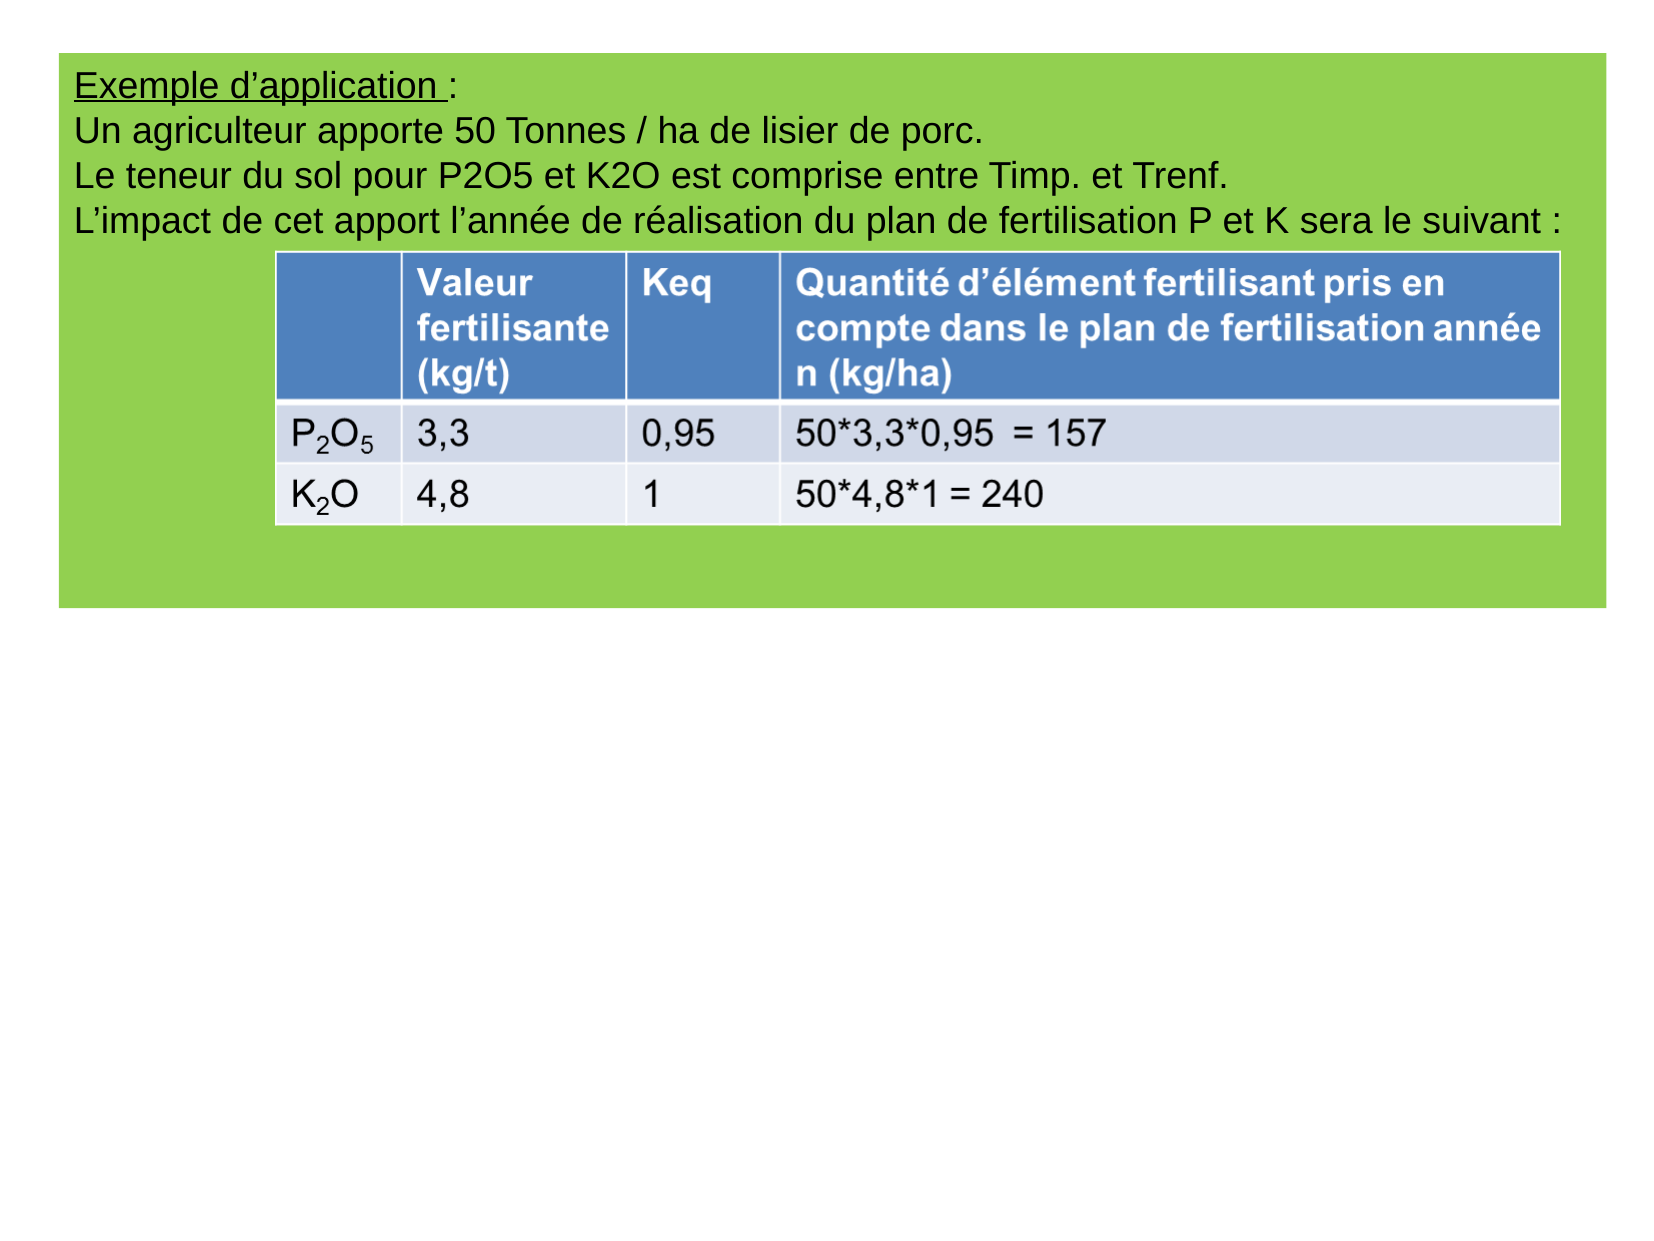

Exemple d’application :
Un agriculteur apporte 50 Tonnes / ha de lisier de porc.
Le teneur du sol pour P2O5 et K2O est comprise entre Timp. et Trenf.
L’impact de cet apport l’année de réalisation du plan de fertilisation P et K sera le suivant :